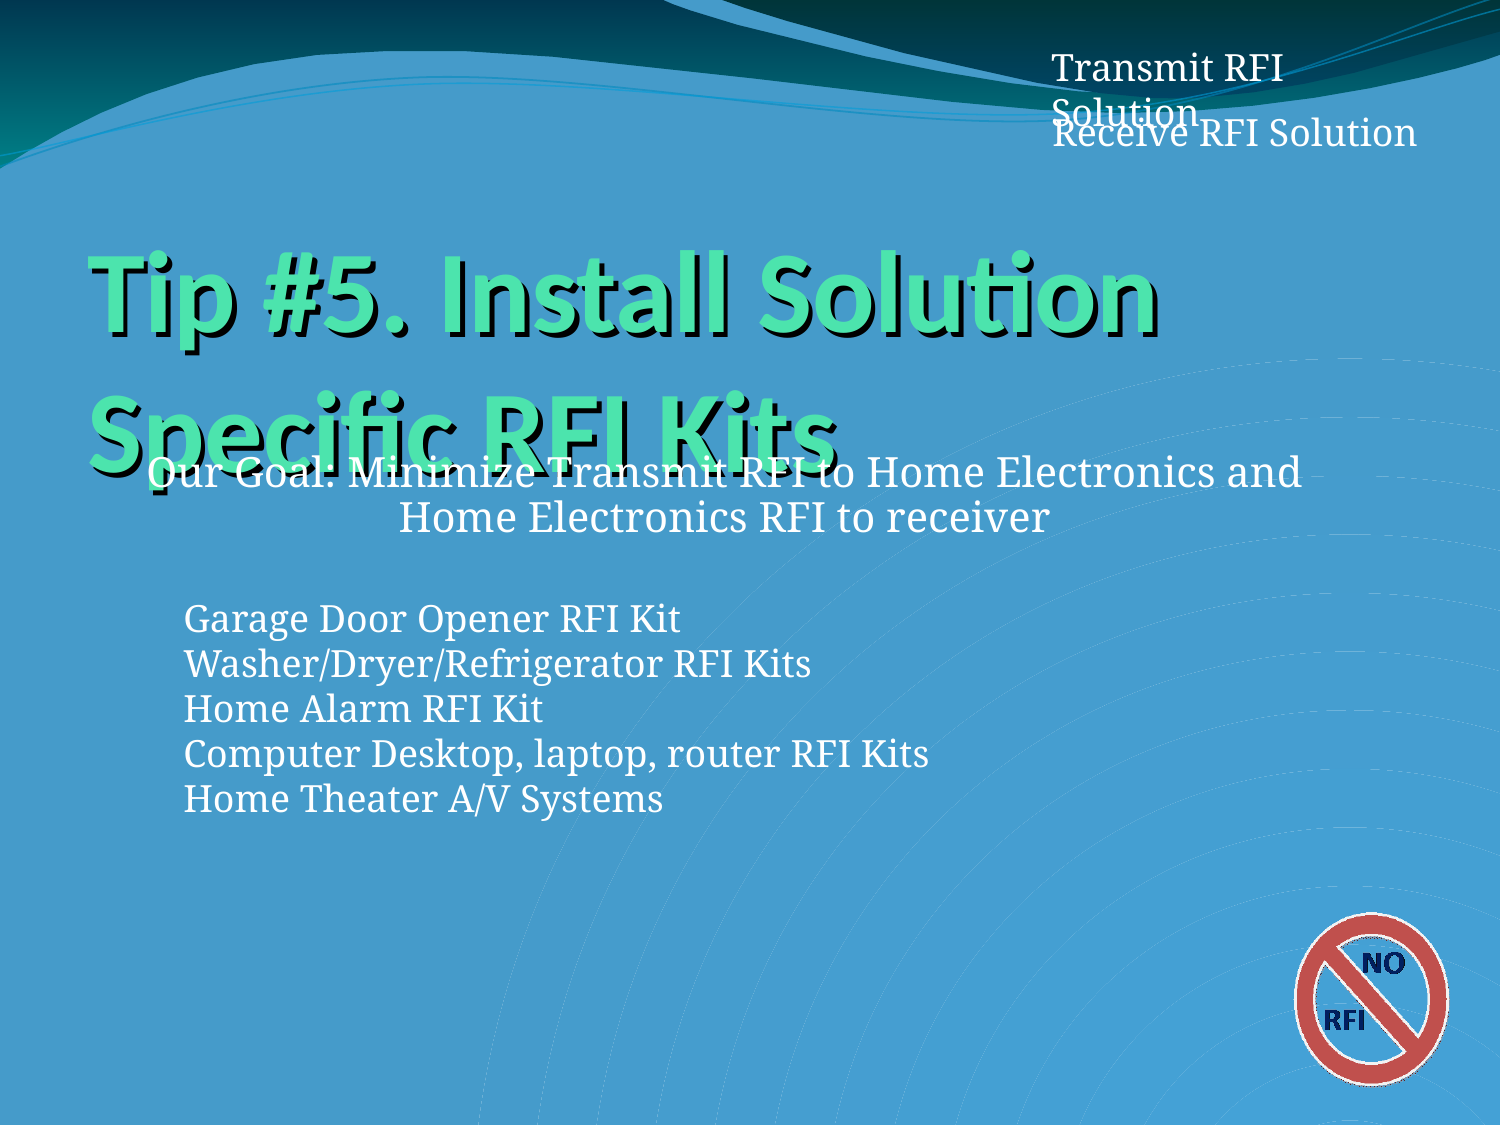

Transmit RFI Solution
Receive RFI Solution
# Tip #5. Install Solution Specific RFI Kits
Our Goal: Minimize Transmit RFI to Home Electronics and Home Electronics RFI to receiver
Garage Door Opener RFI Kit
Washer/Dryer/Refrigerator RFI Kits
Home Alarm RFI Kit
Computer Desktop, laptop, router RFI Kits
Home Theater A/V Systems